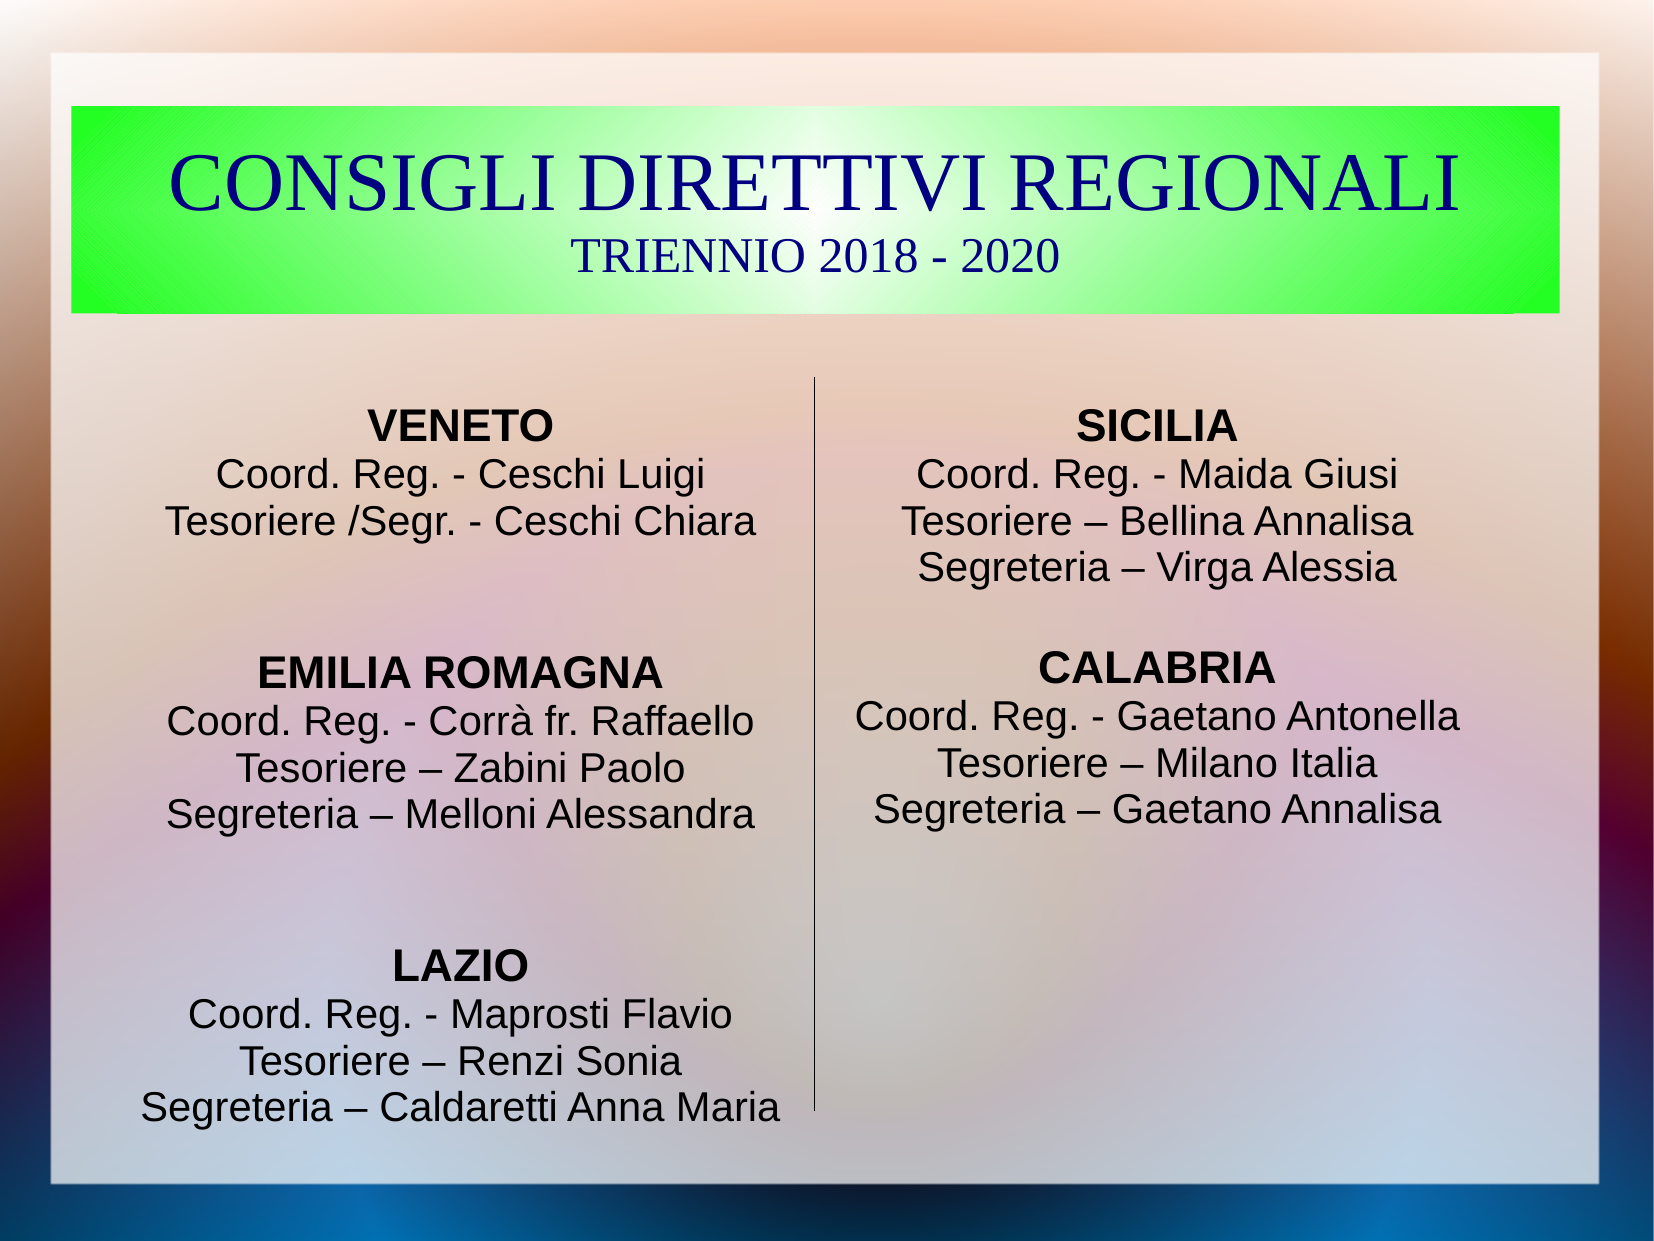

# CONSIGLI DIRETTIVI REGIONALI TRIENNIO 2018 - 2020
VENETO
Coord. Reg. - Ceschi Luigi
Tesoriere /Segr. - Ceschi Chiara
EMILIA ROMAGNA
Coord. Reg. - Corrà fr. Raffaello
Tesoriere – Zabini Paolo
Segreteria – Melloni Alessandra
LAZIO
Coord. Reg. - Maprosti Flavio
Tesoriere – Renzi Sonia
Segreteria – Caldaretti Anna Maria
SICILIA
Coord. Reg. - Maida Giusi
Tesoriere – Bellina Annalisa
Segreteria – Virga Alessia
CALABRIA
Coord. Reg. - Gaetano Antonella
Tesoriere – Milano Italia
Segreteria – Gaetano Annalisa